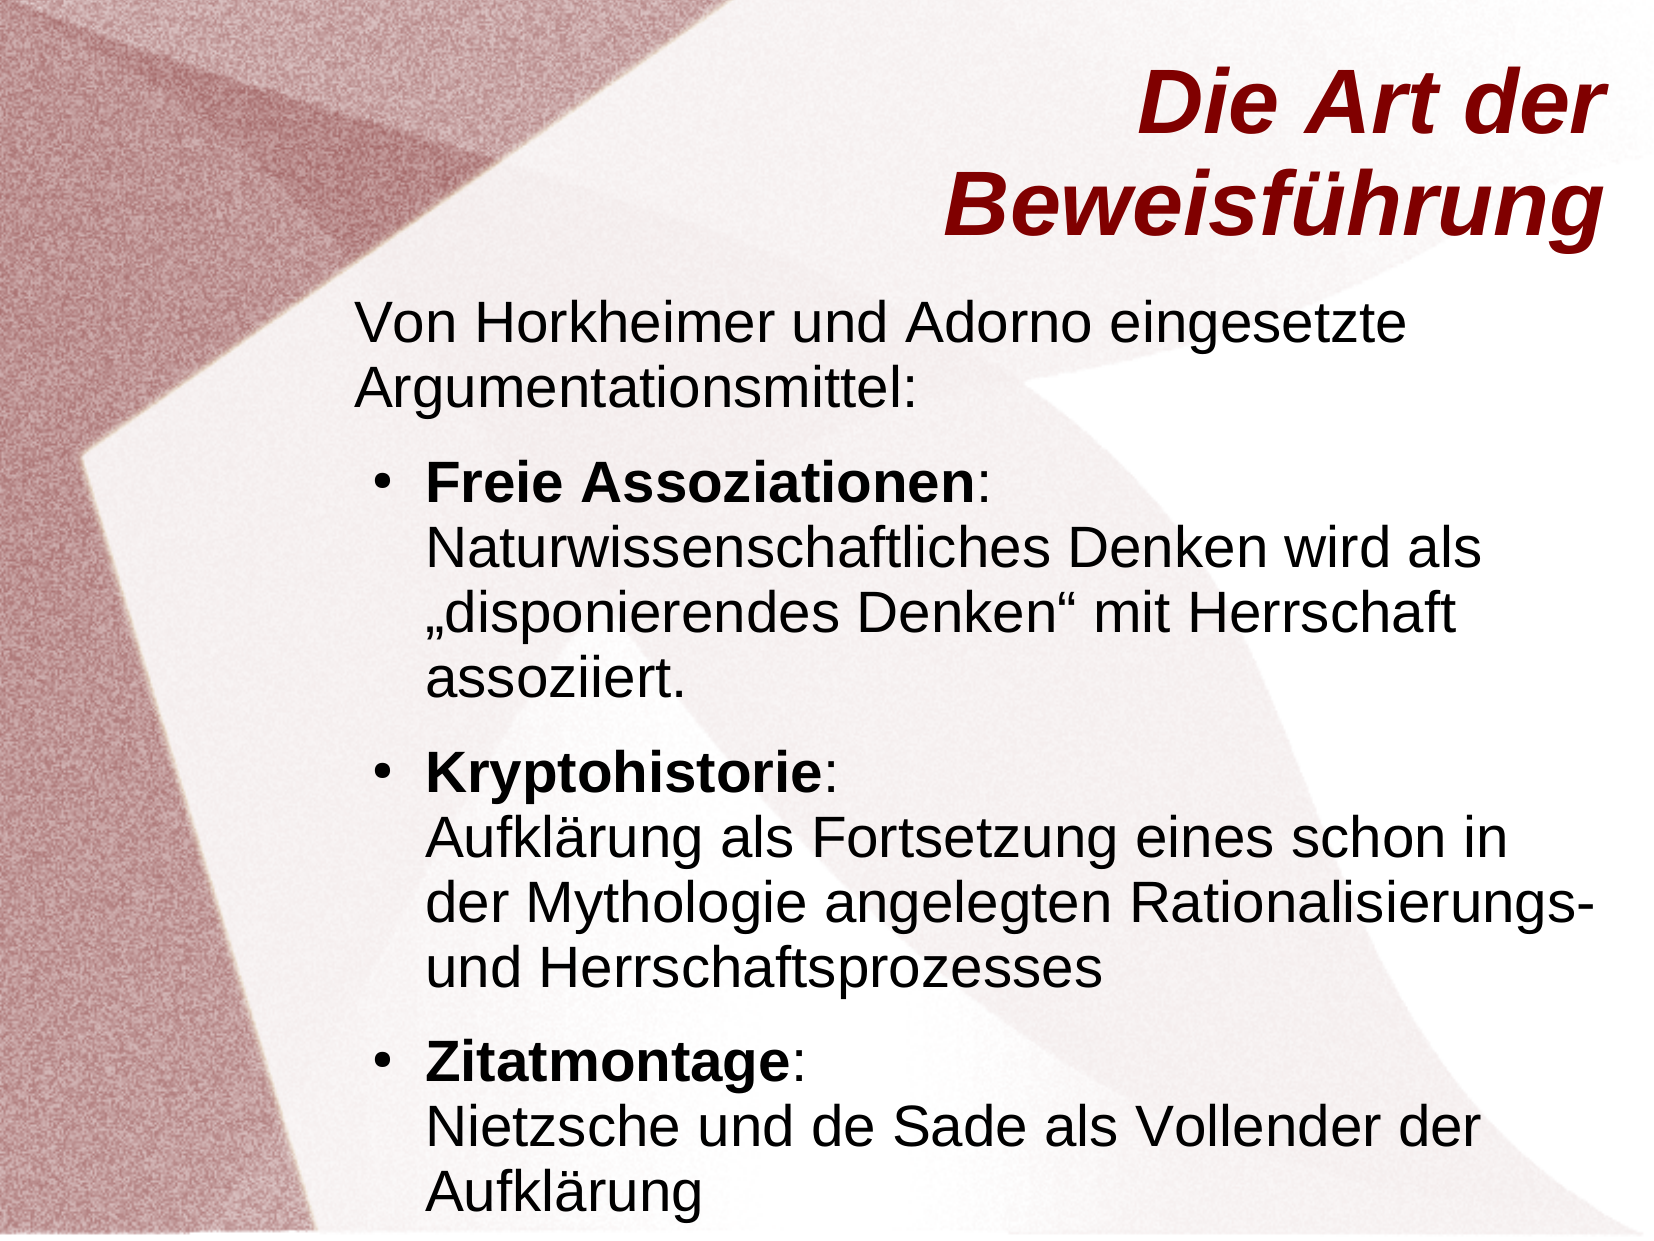

# Die Art der Beweisführung
Von Horkheimer und Adorno eingesetzte Argumentationsmittel:
Freie Assoziationen:
Naturwissenschaftliches Denken wird als „disponierendes Denken“ mit Herrschaft assoziiert.
Kryptohistorie:
Aufklärung als Fortsetzung eines schon in der Mythologie angelegten Rationalisierungs- und Herrschaftsprozesses
Zitatmontage:
Nietzsche und de Sade als Vollender der Aufklärung